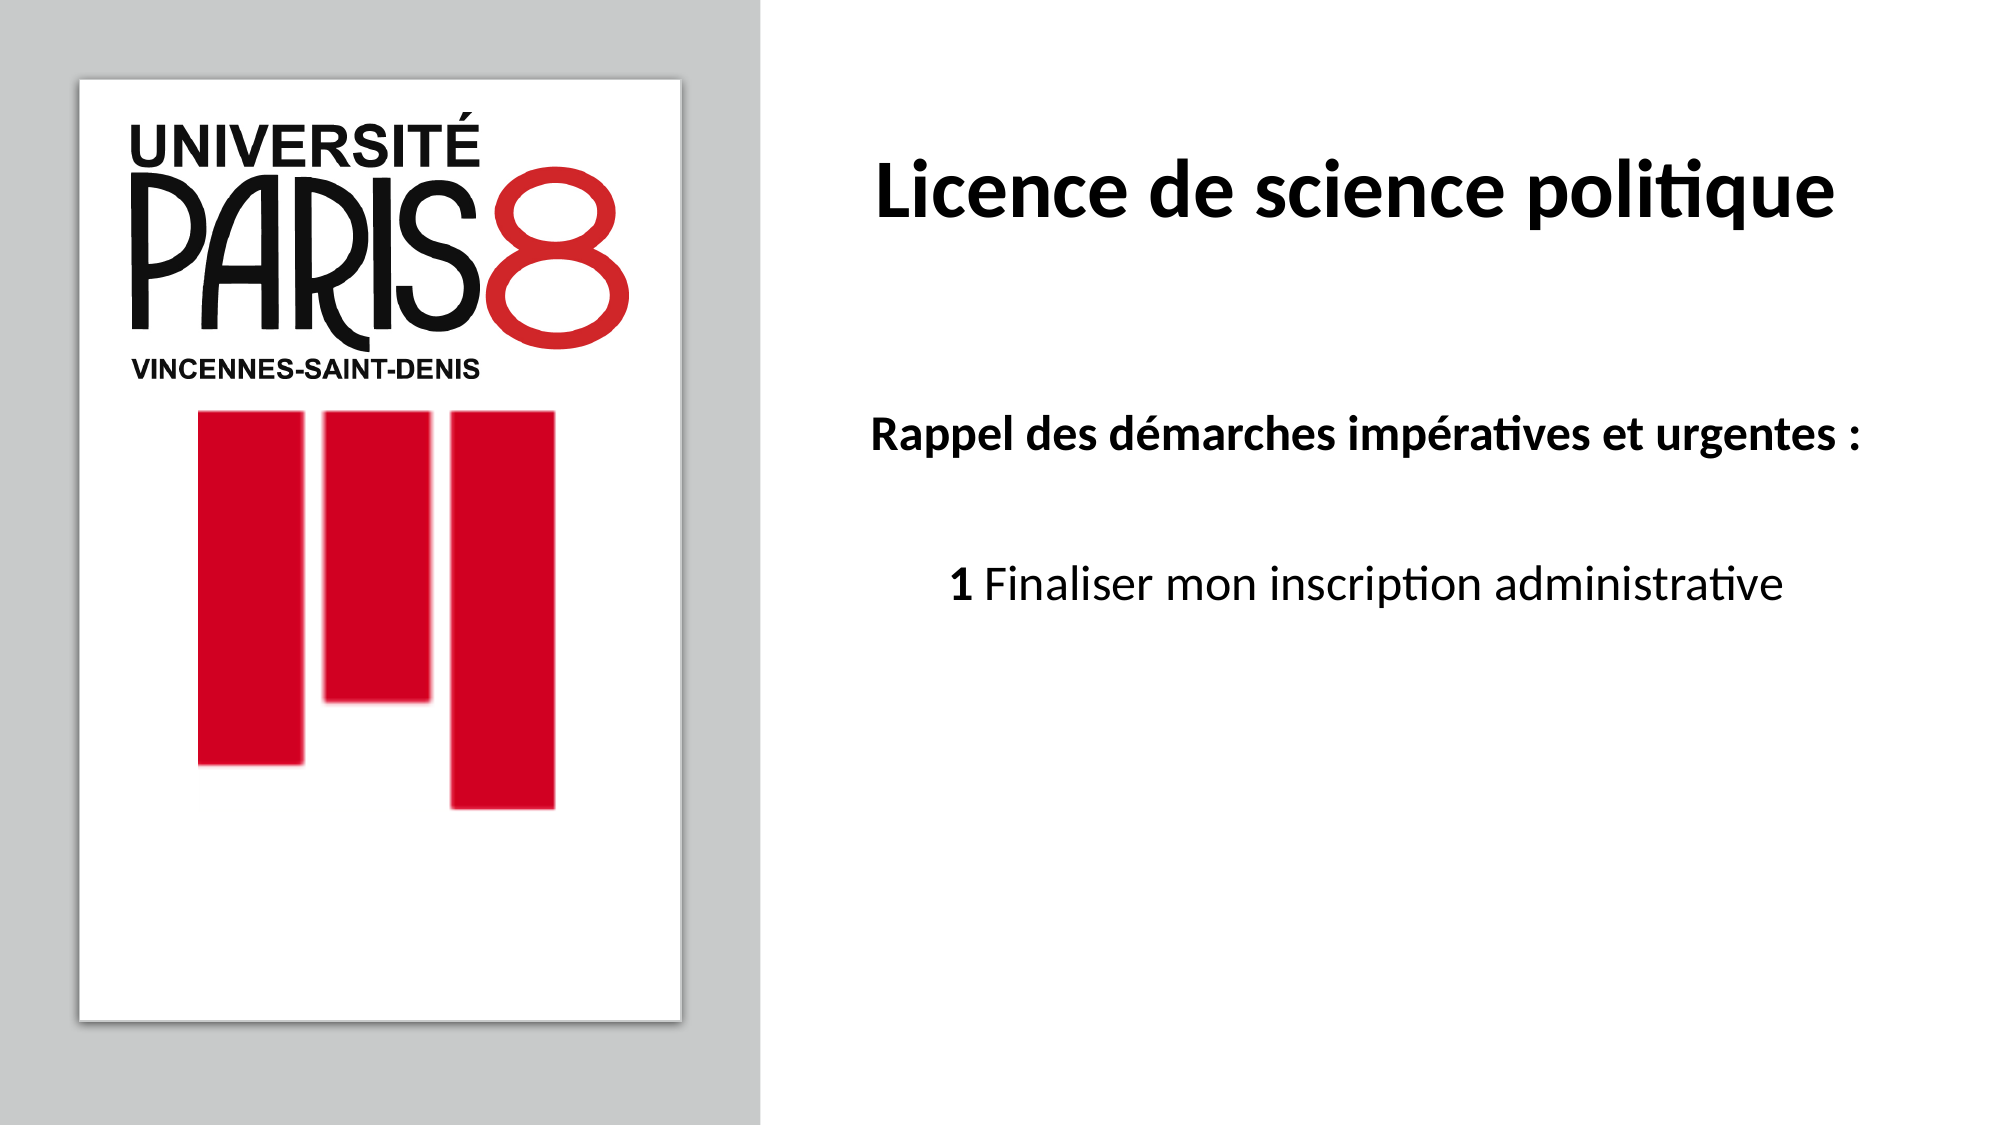

# Licence de science politique
Rappel des démarches impératives et urgentes :
1 Finaliser mon inscription administrative